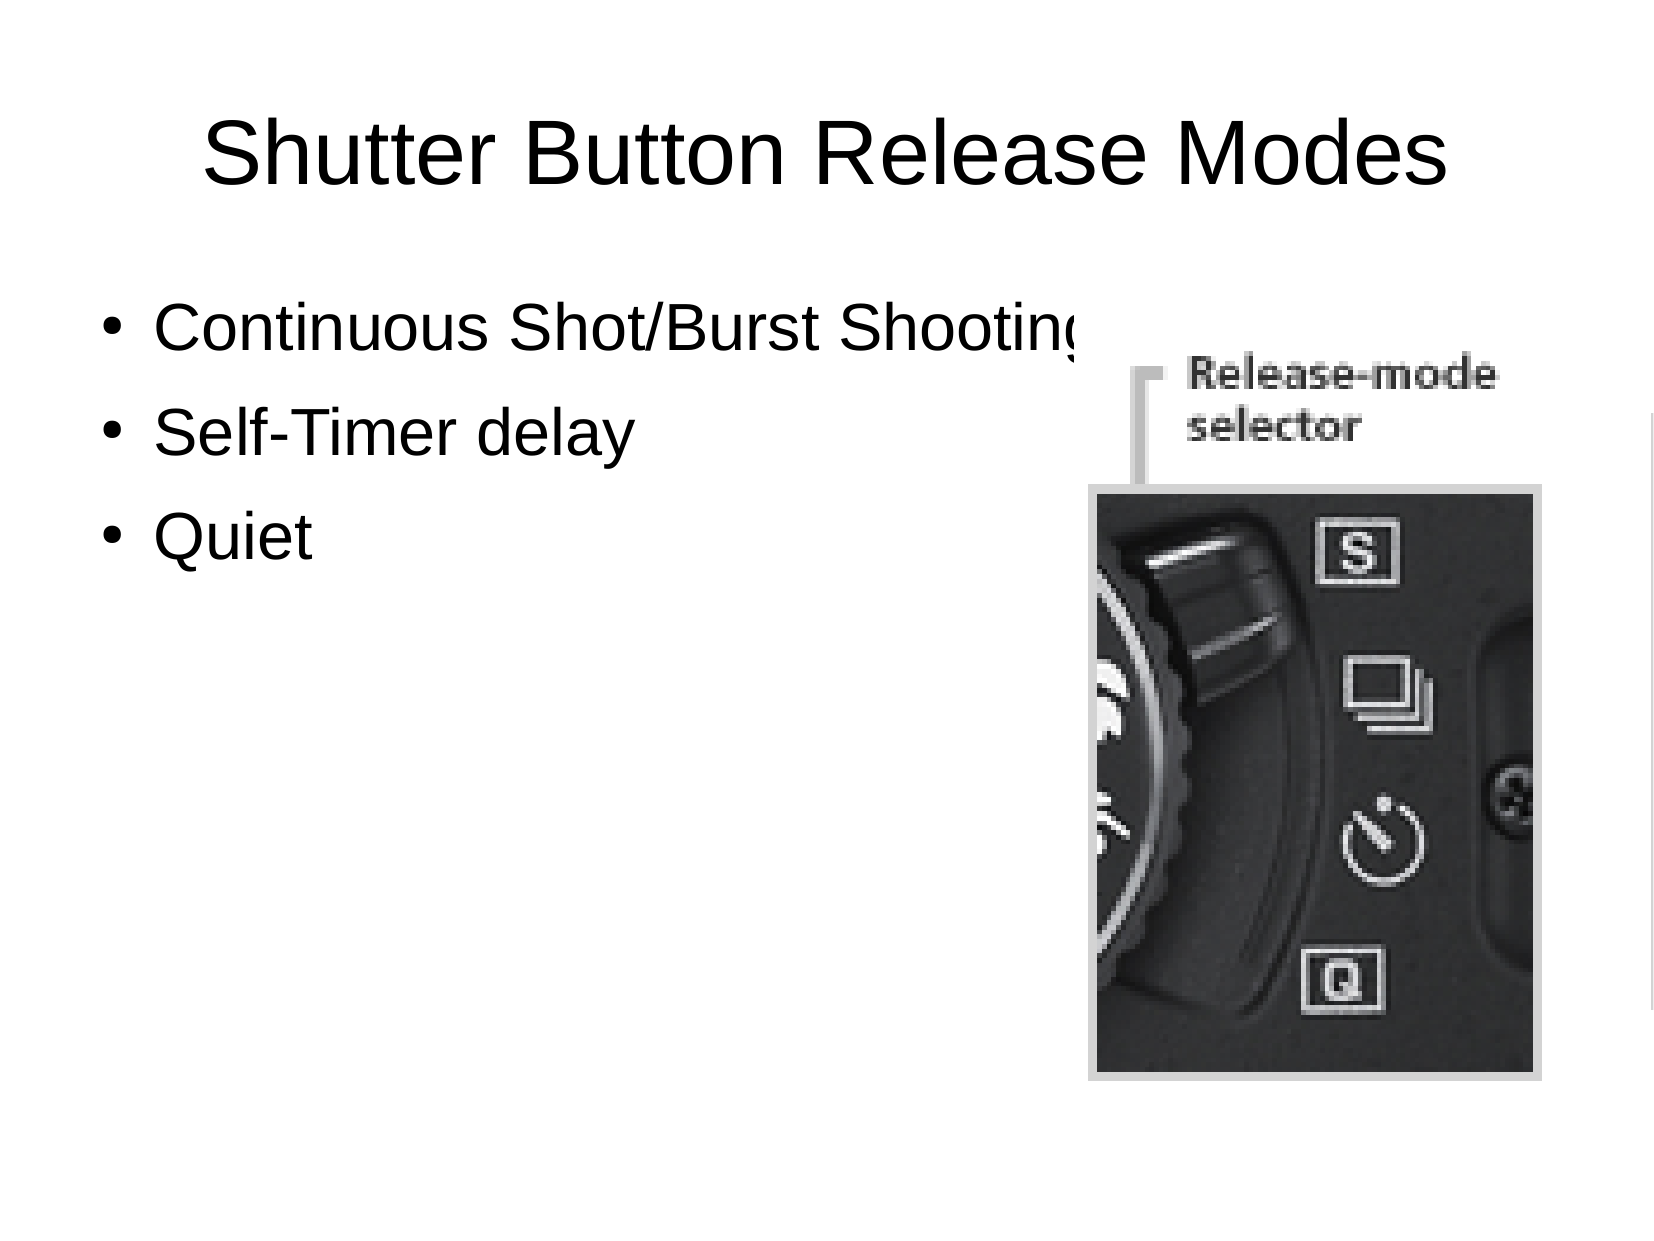

# Shutter Button Release Modes
Continuous Shot/Burst Shooting
Self-Timer delay
Quiet